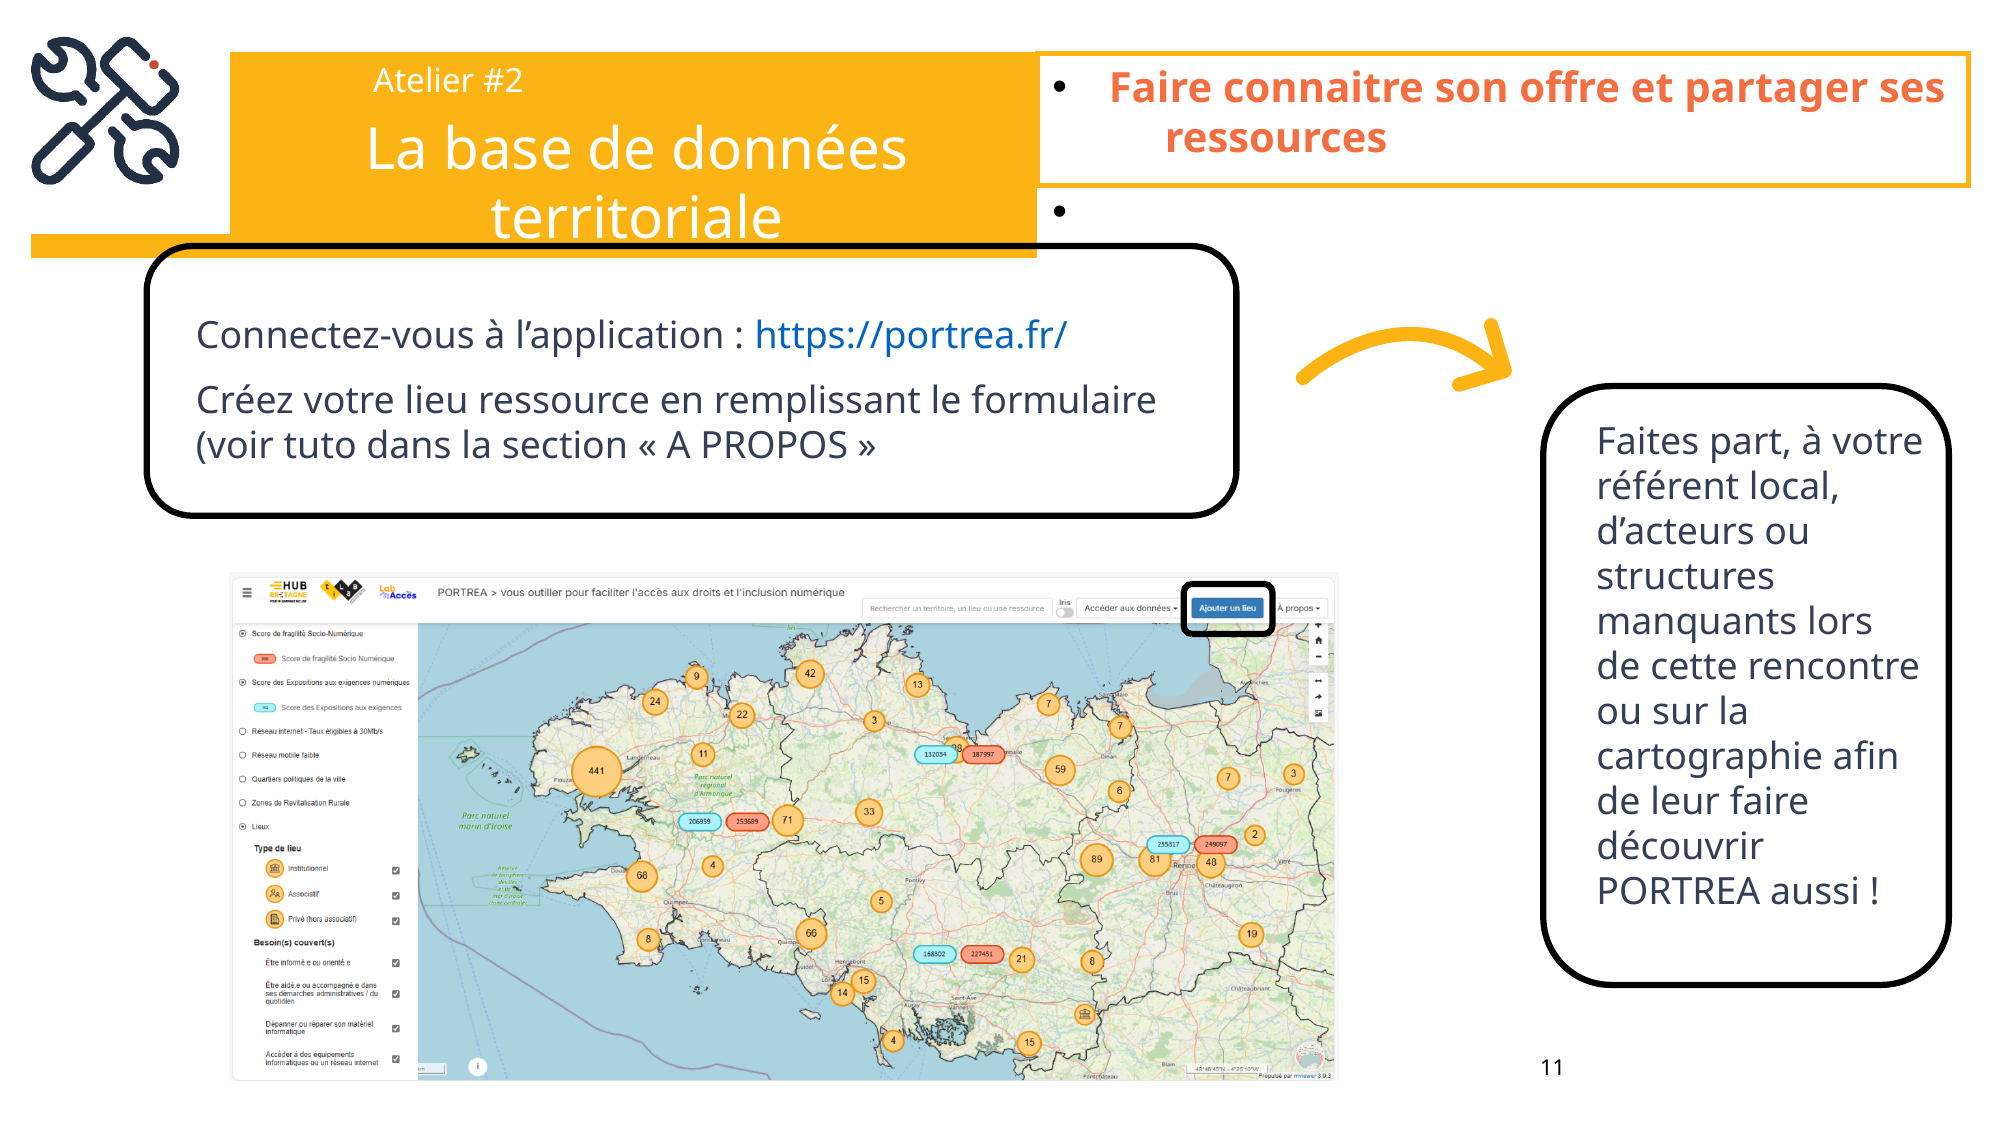

Atelier #2
Faire connaitre son offre et partager ses ressources
La base de données territoriale
Connectez-vous à l’application : https://portrea.fr/
Créez votre lieu ressource en remplissant le formulaire (voir tuto dans la section « A PROPOS »
Faites part, à votre référent local, d’acteurs ou structures manquants lors de cette rencontre ou sur la cartographie afin de leur faire découvrir PORTREA aussi !